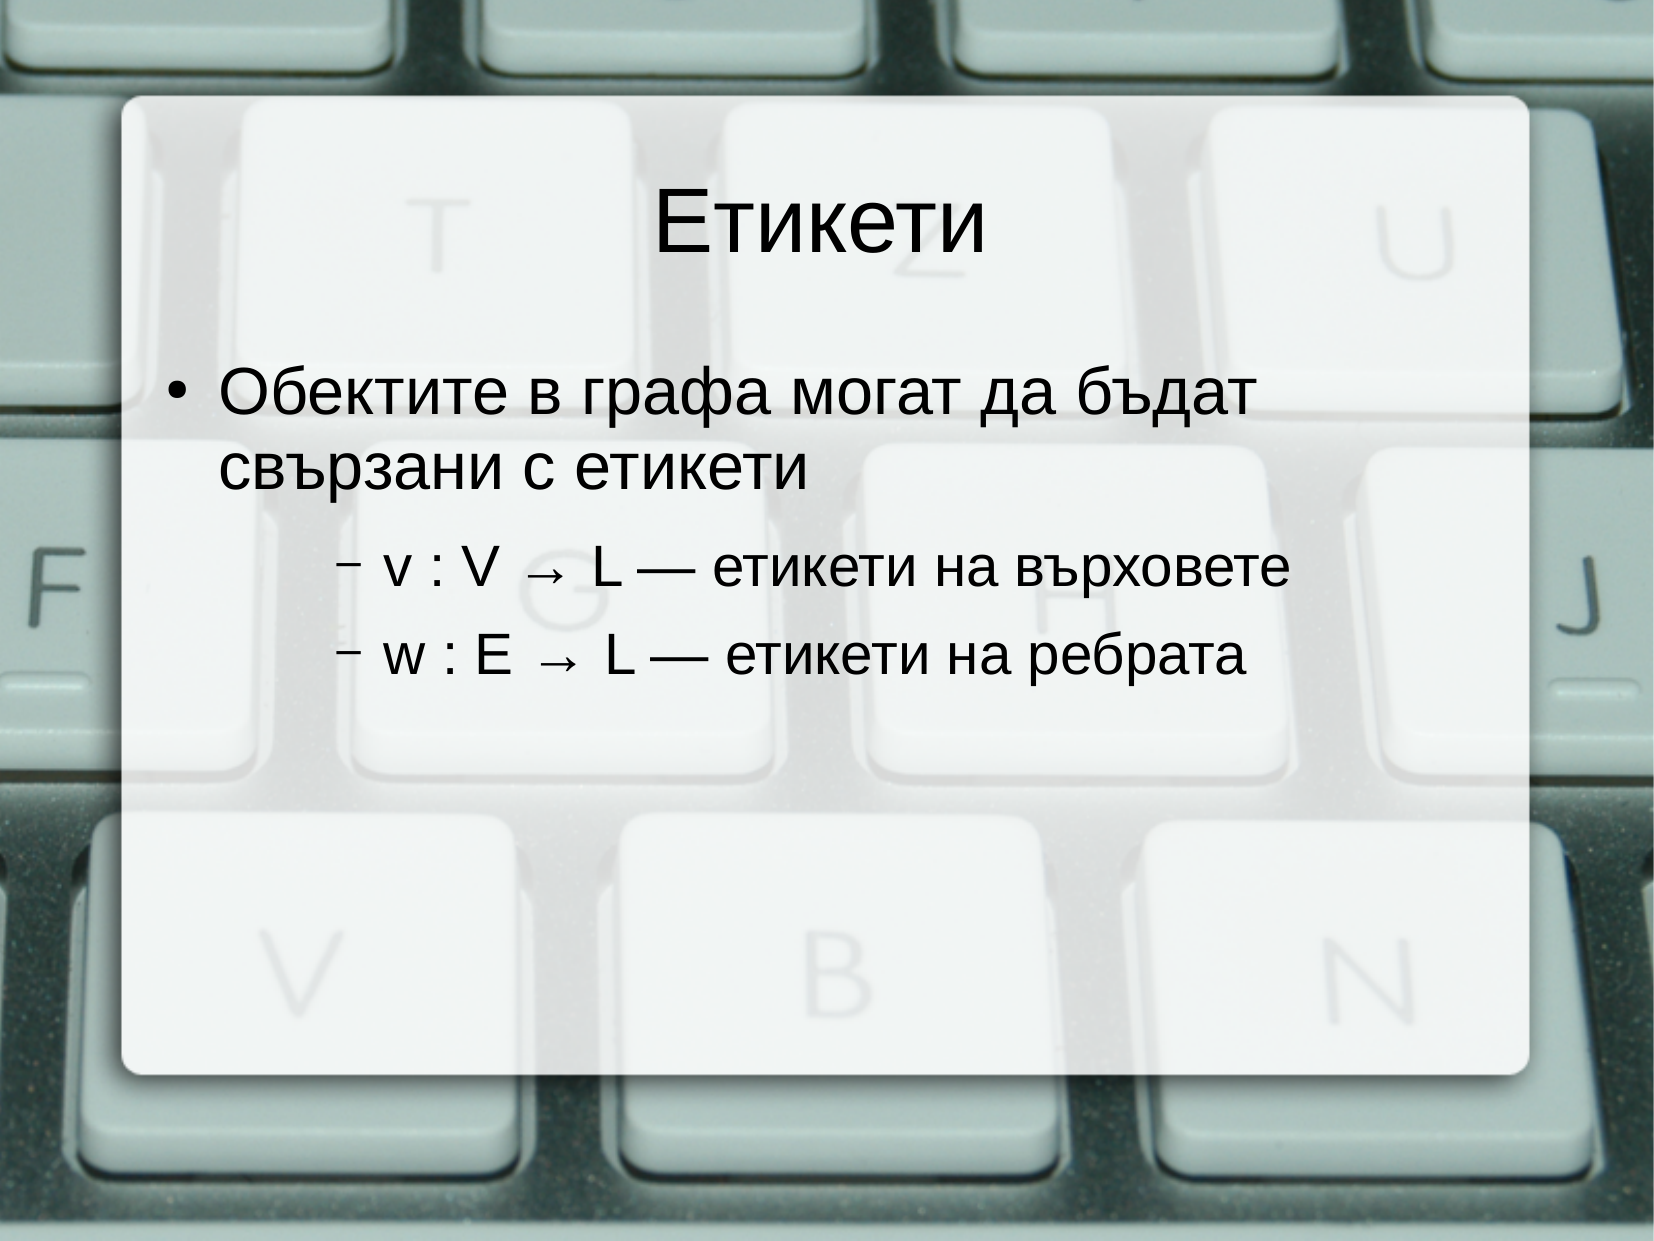

# Етикети
Обектите в графа могат да бъдат свързани с етикети
v : V → L — етикети на върховете
w : E → L — етикети на ребрата